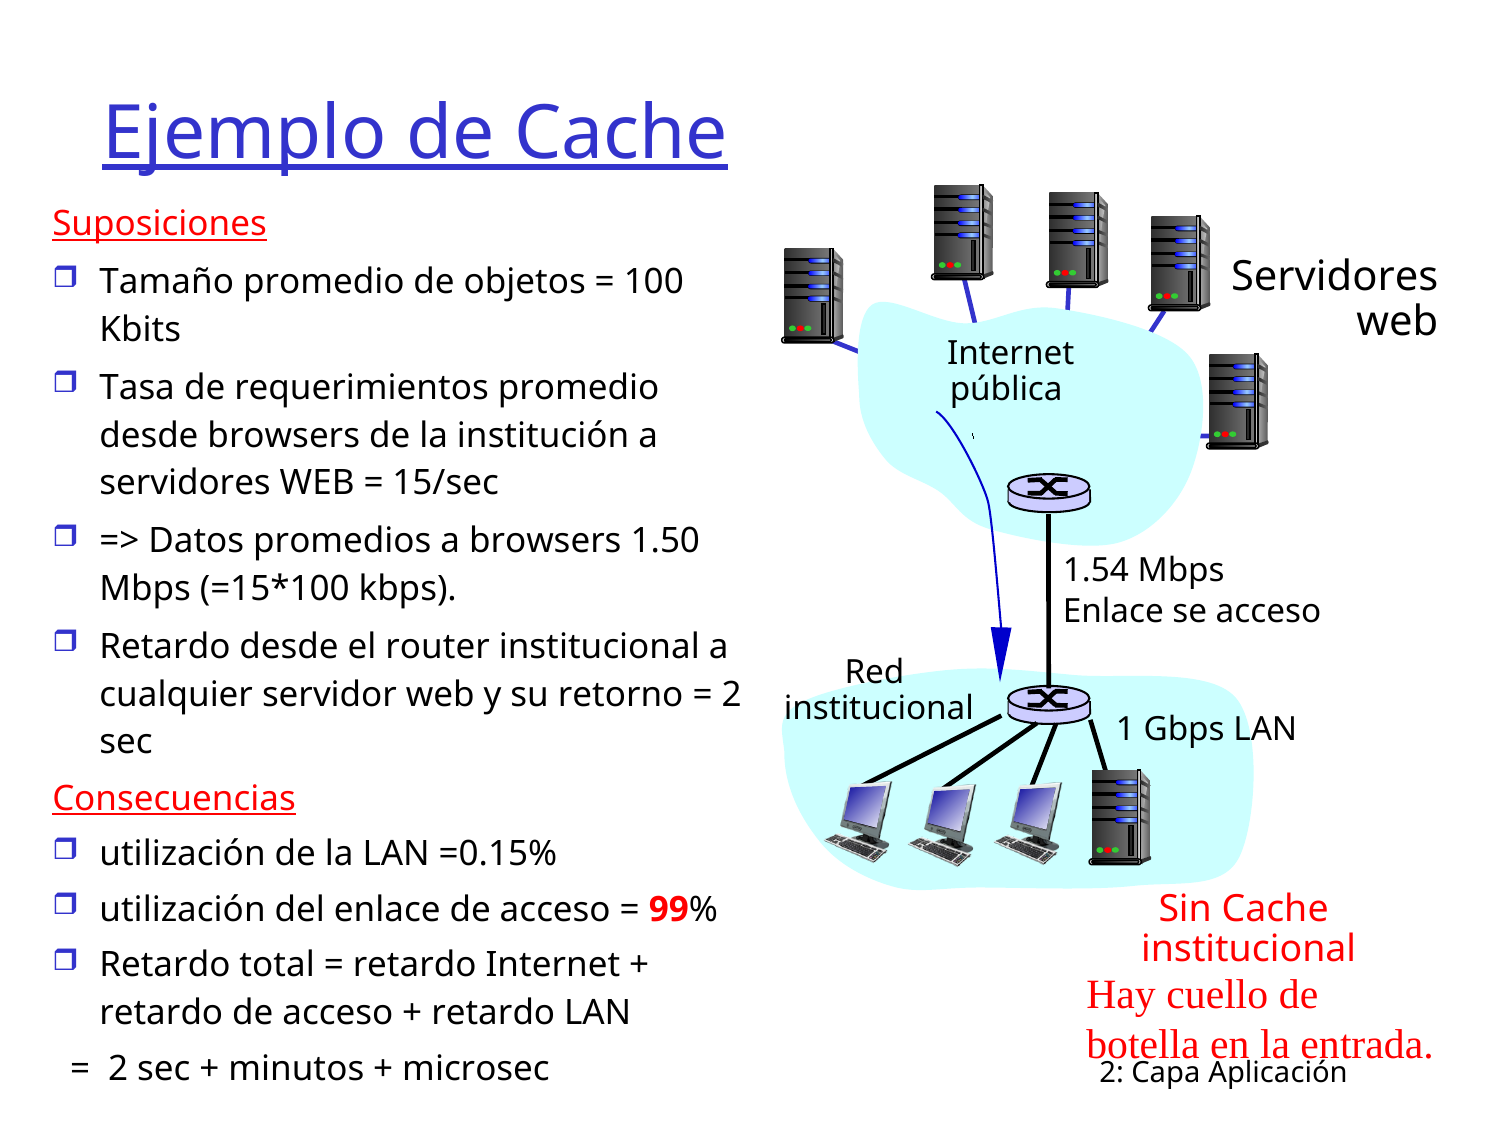

# Ejemplo de Cache
Suposiciones
Tamaño promedio de objetos = 100 Kbits
Tasa de requerimientos promedio desde browsers de la institución a servidores WEB = 15/sec
=> Datos promedios a browsers 1.50 Mbps (=15*100 kbps).
Retardo desde el router institucional a cualquier servidor web y su retorno = 2 sec
Consecuencias
utilización de la LAN =0.15%
utilización del enlace de acceso = 99%
Retardo total = retardo Internet + retardo de acceso + retardo LAN
 = 2 sec + minutos + microsec
Servidores
web
 Internet
pública
1.54 Mbps
Enlace se acceso
Red
institucional
1 Gbps LAN
Sin Cache
institucional
Hay cuello de botella en la entrada.